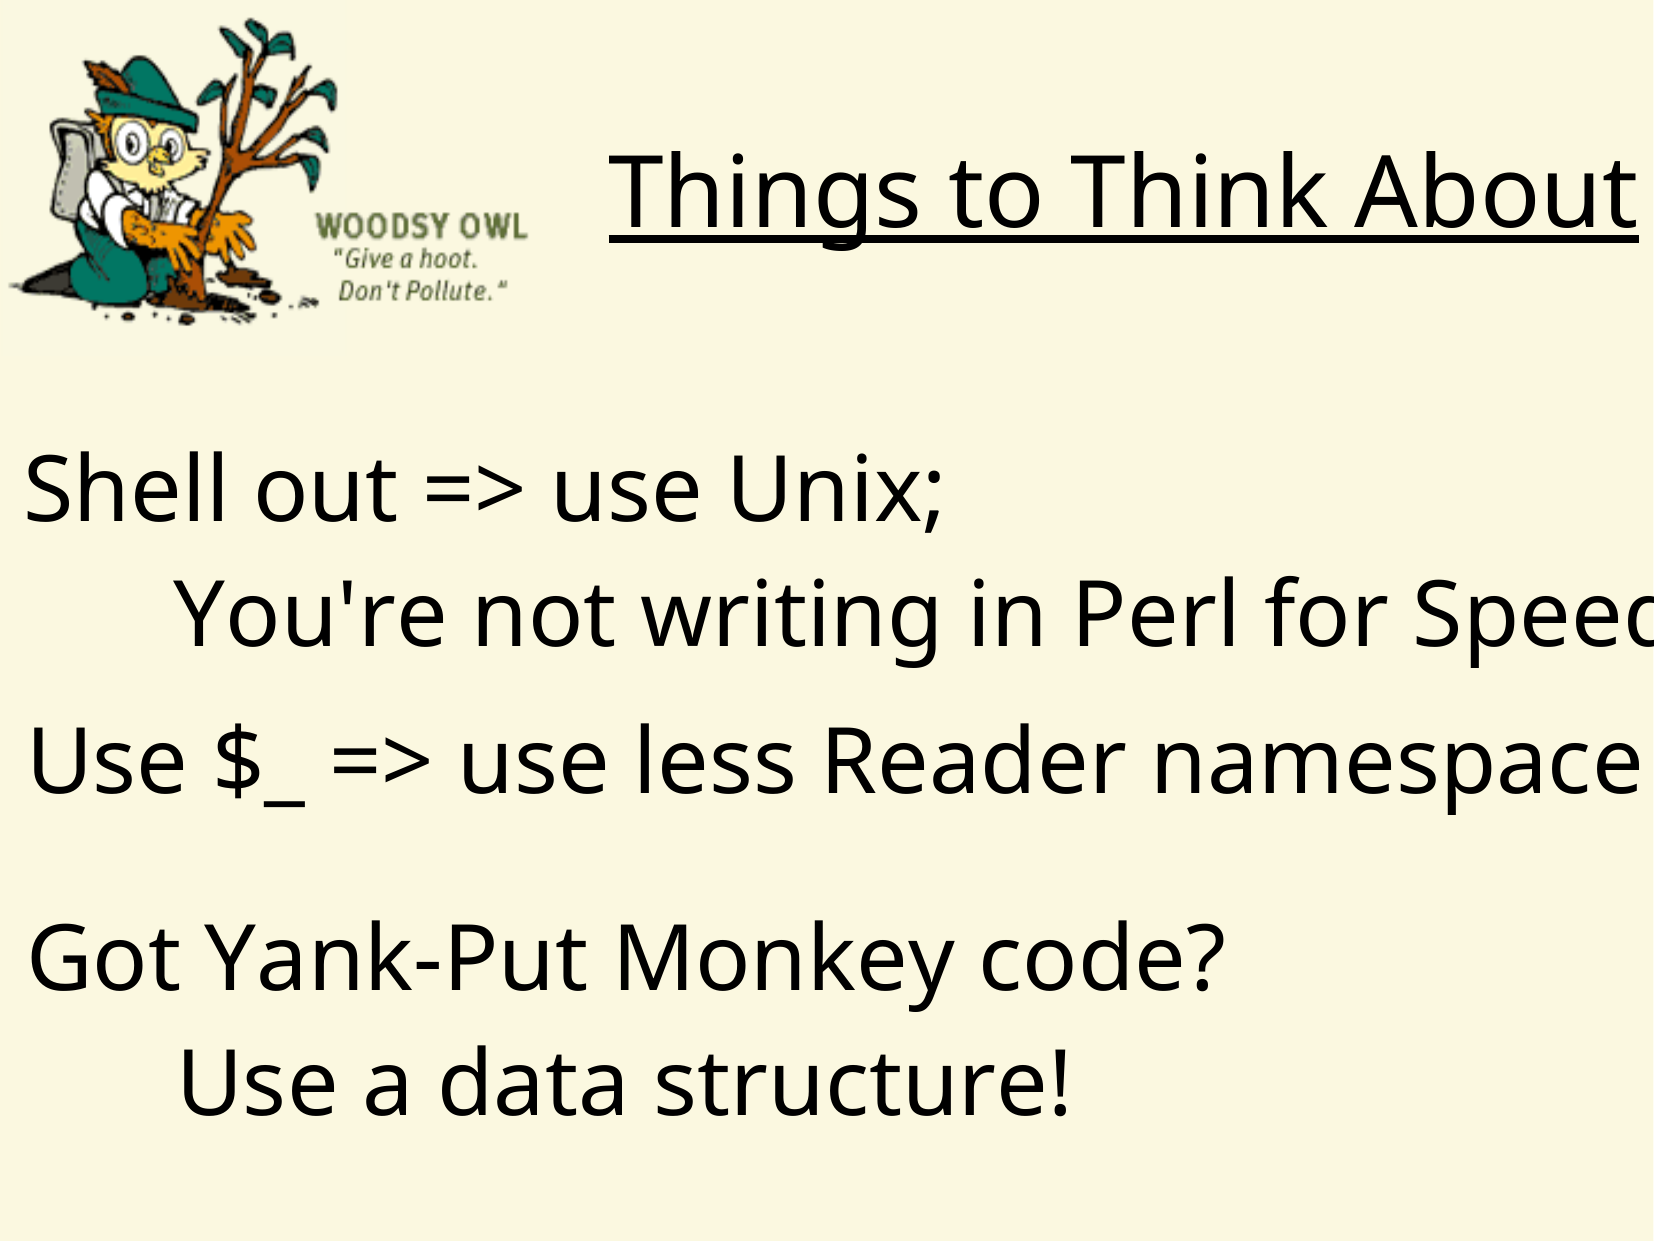

Things to Think About
Shell out => use Unix;
		You're not writing in Perl for Speed!
Use $_ => use less Reader namespace
Got Yank-Put Monkey code?
		Use a data structure!